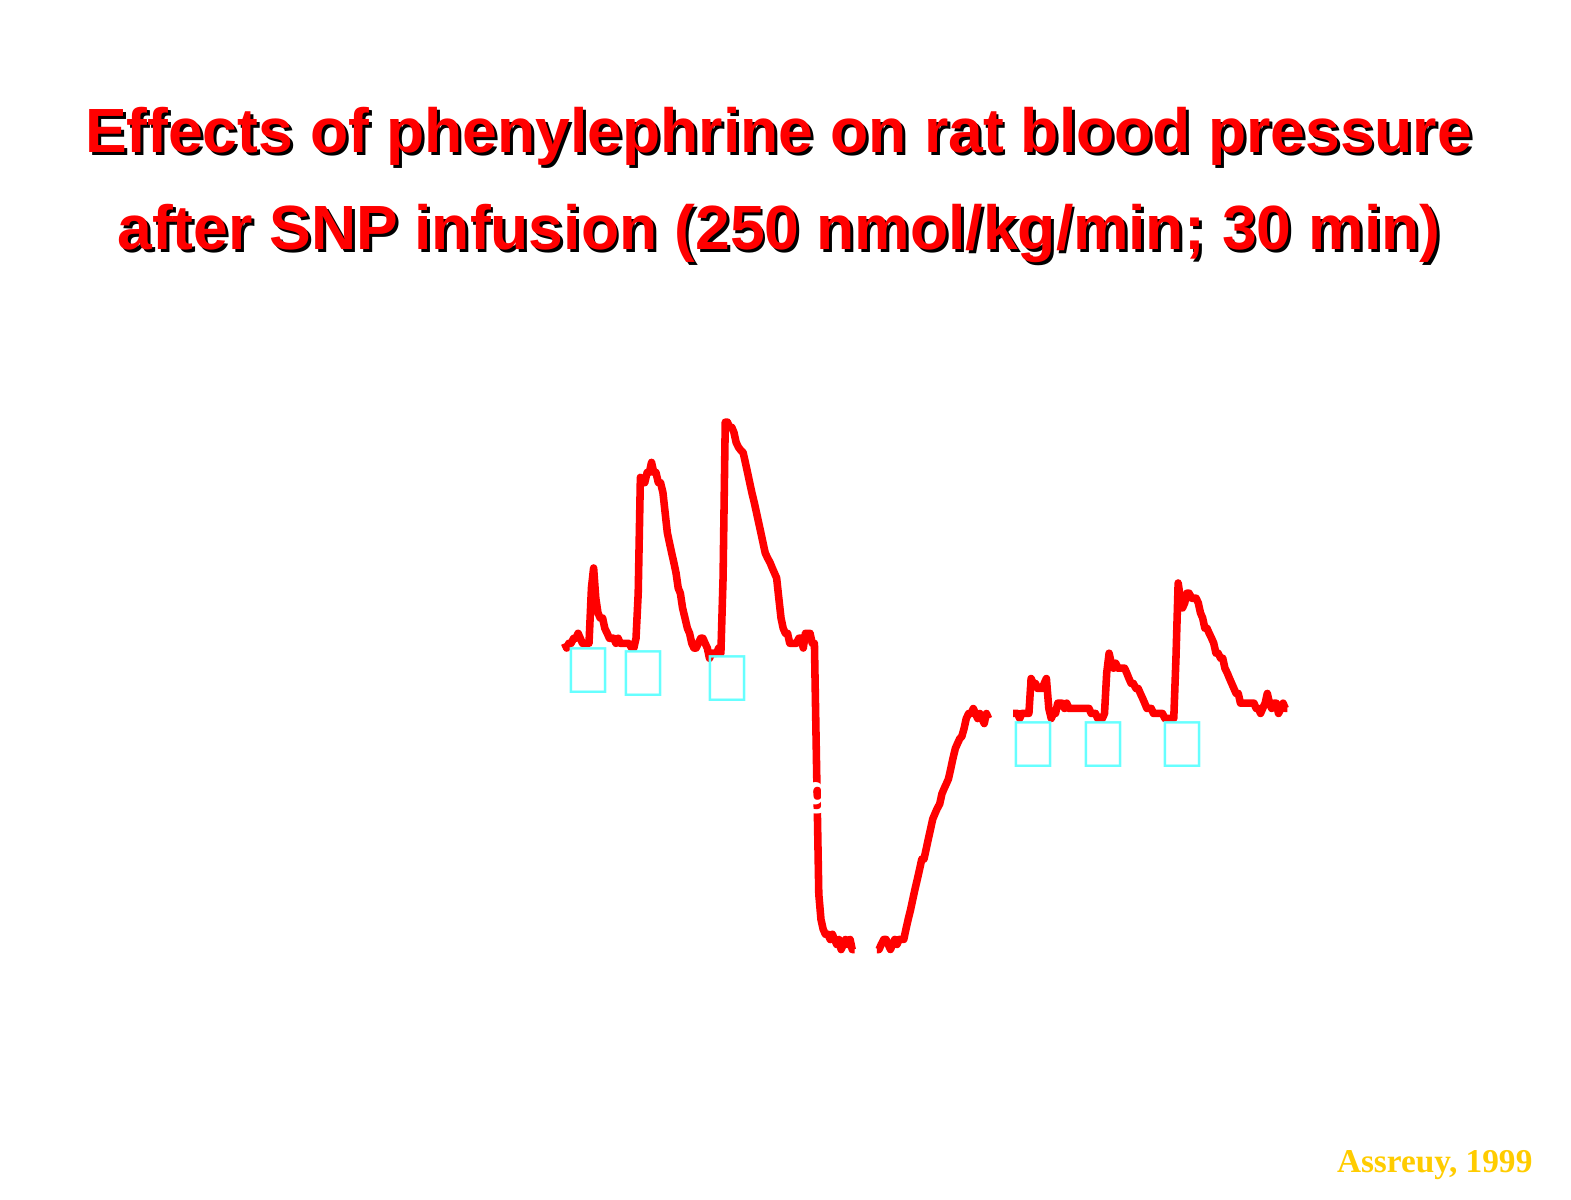

Effects of phenylephrine on rat blood pressure after SNP infusion (250 nmol/kg/min; 30 min)
150
5 min
120
Recovery
(30 min)



MAP (mmHg)
90
3
10
30



Phe (nmol/kg)
3
10
30
60
Phe (nmol/kg)
30
SNP Infusion
(30 min)
Assreuy, 1999